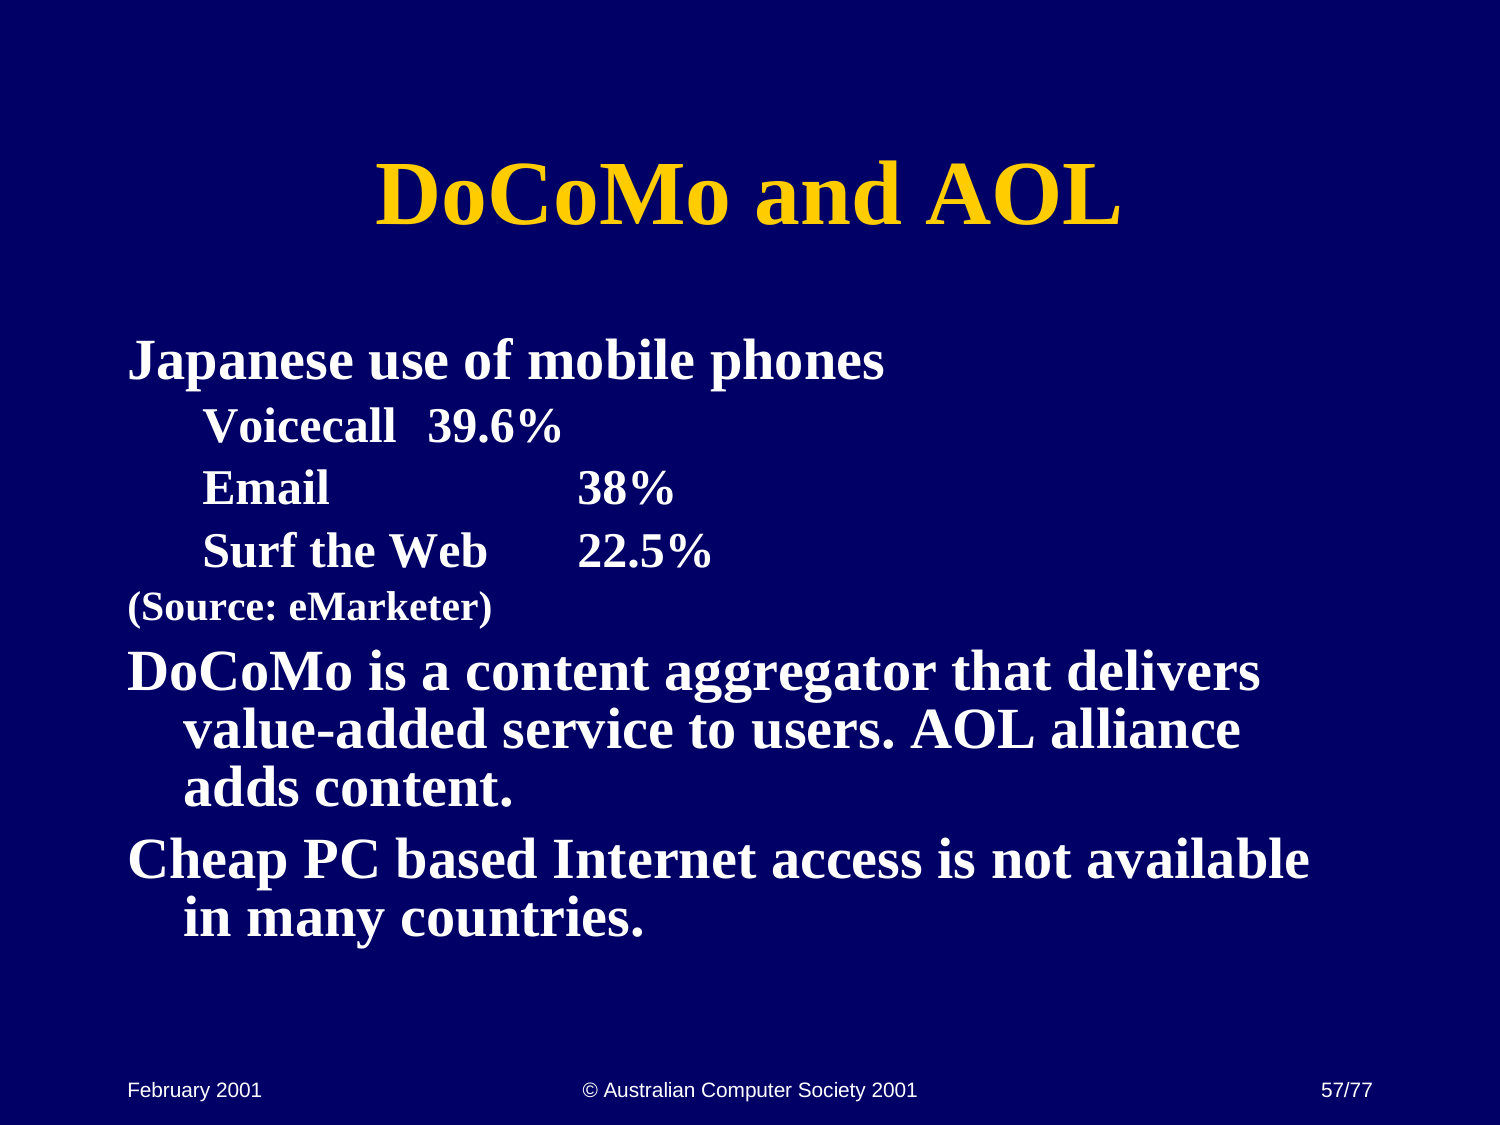

# DoCoMo and AOL
Japanese use of mobile phones
Voicecall	39.6%
Email		38%
Surf the Web	22.5%
(Source: eMarketer)
DoCoMo is a content aggregator that delivers value-added service to users. AOL alliance adds content.
Cheap PC based Internet access is not available in many countries.
February 2001
© Australian Computer Society 2001
57